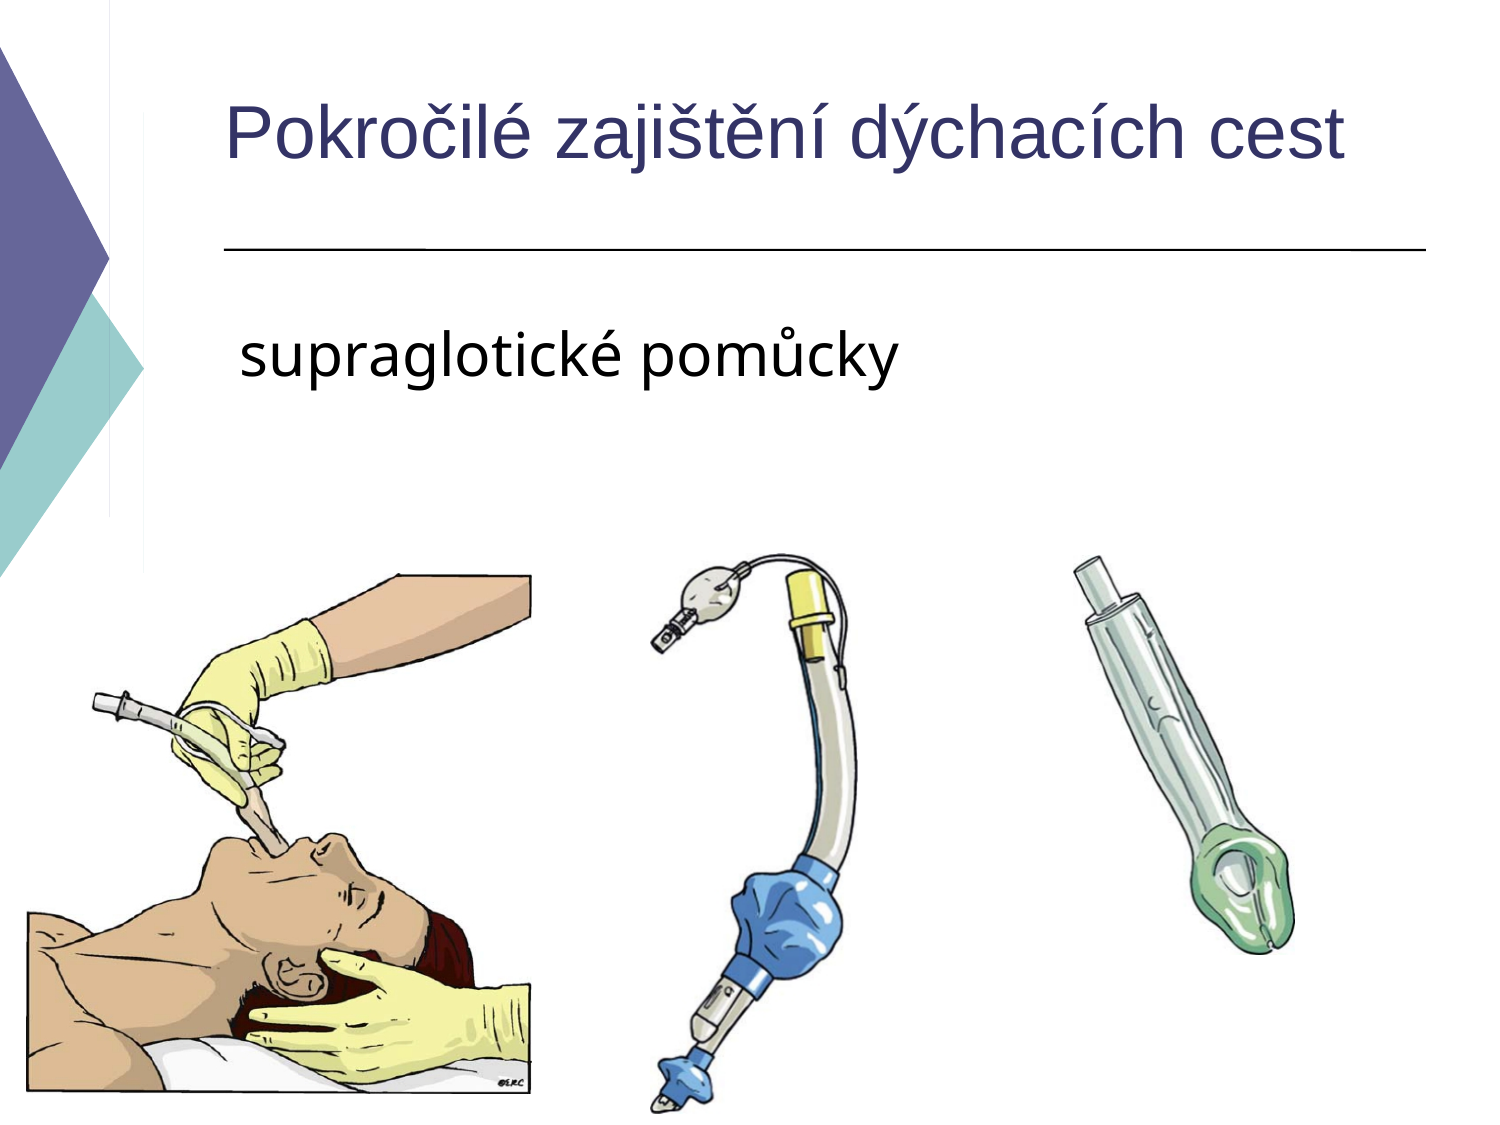

# Pokročilé zajištění dýchacích cest
supraglotické pomůcky